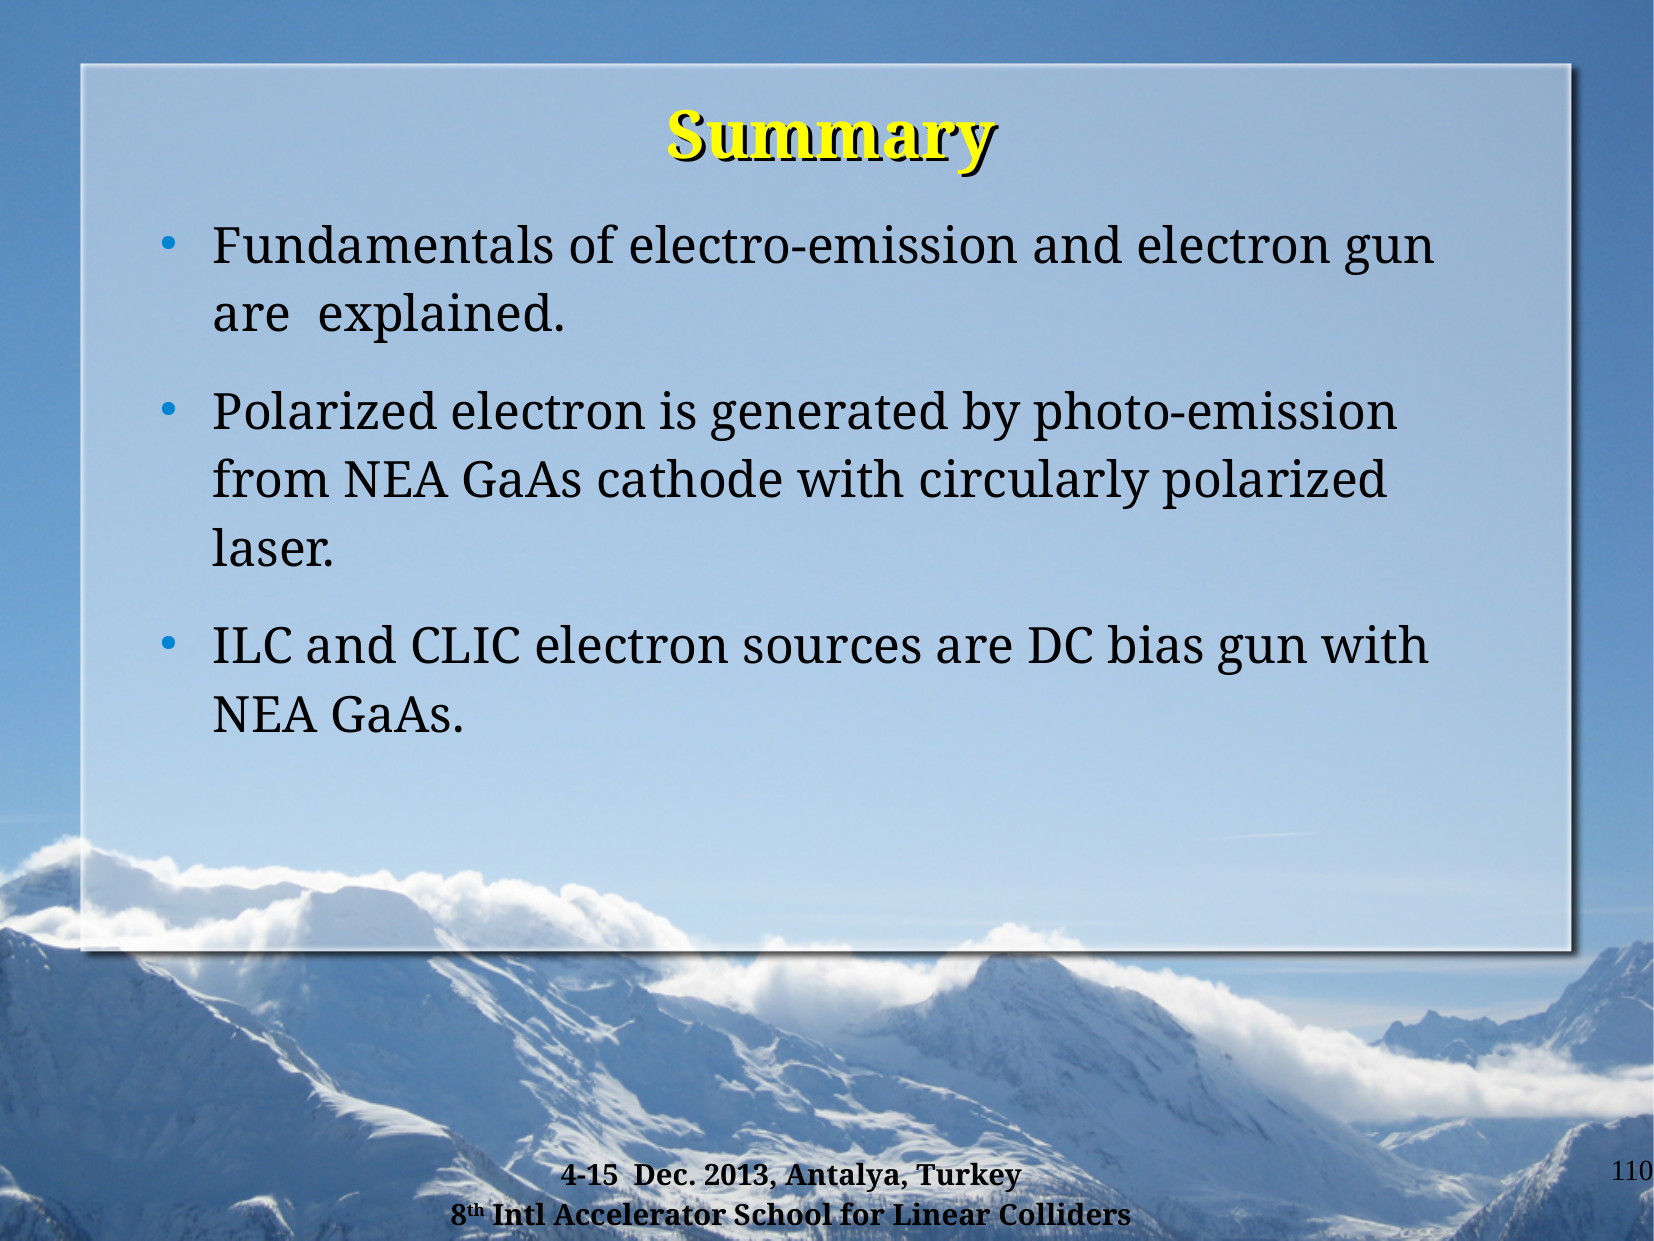

# Summary
Fundamentals of electro-emission and electron gun are explained.
Polarized electron is generated by photo-emission from NEA GaAs cathode with circularly polarized laser.
ILC and CLIC electron sources are DC bias gun with NEA GaAs.
110